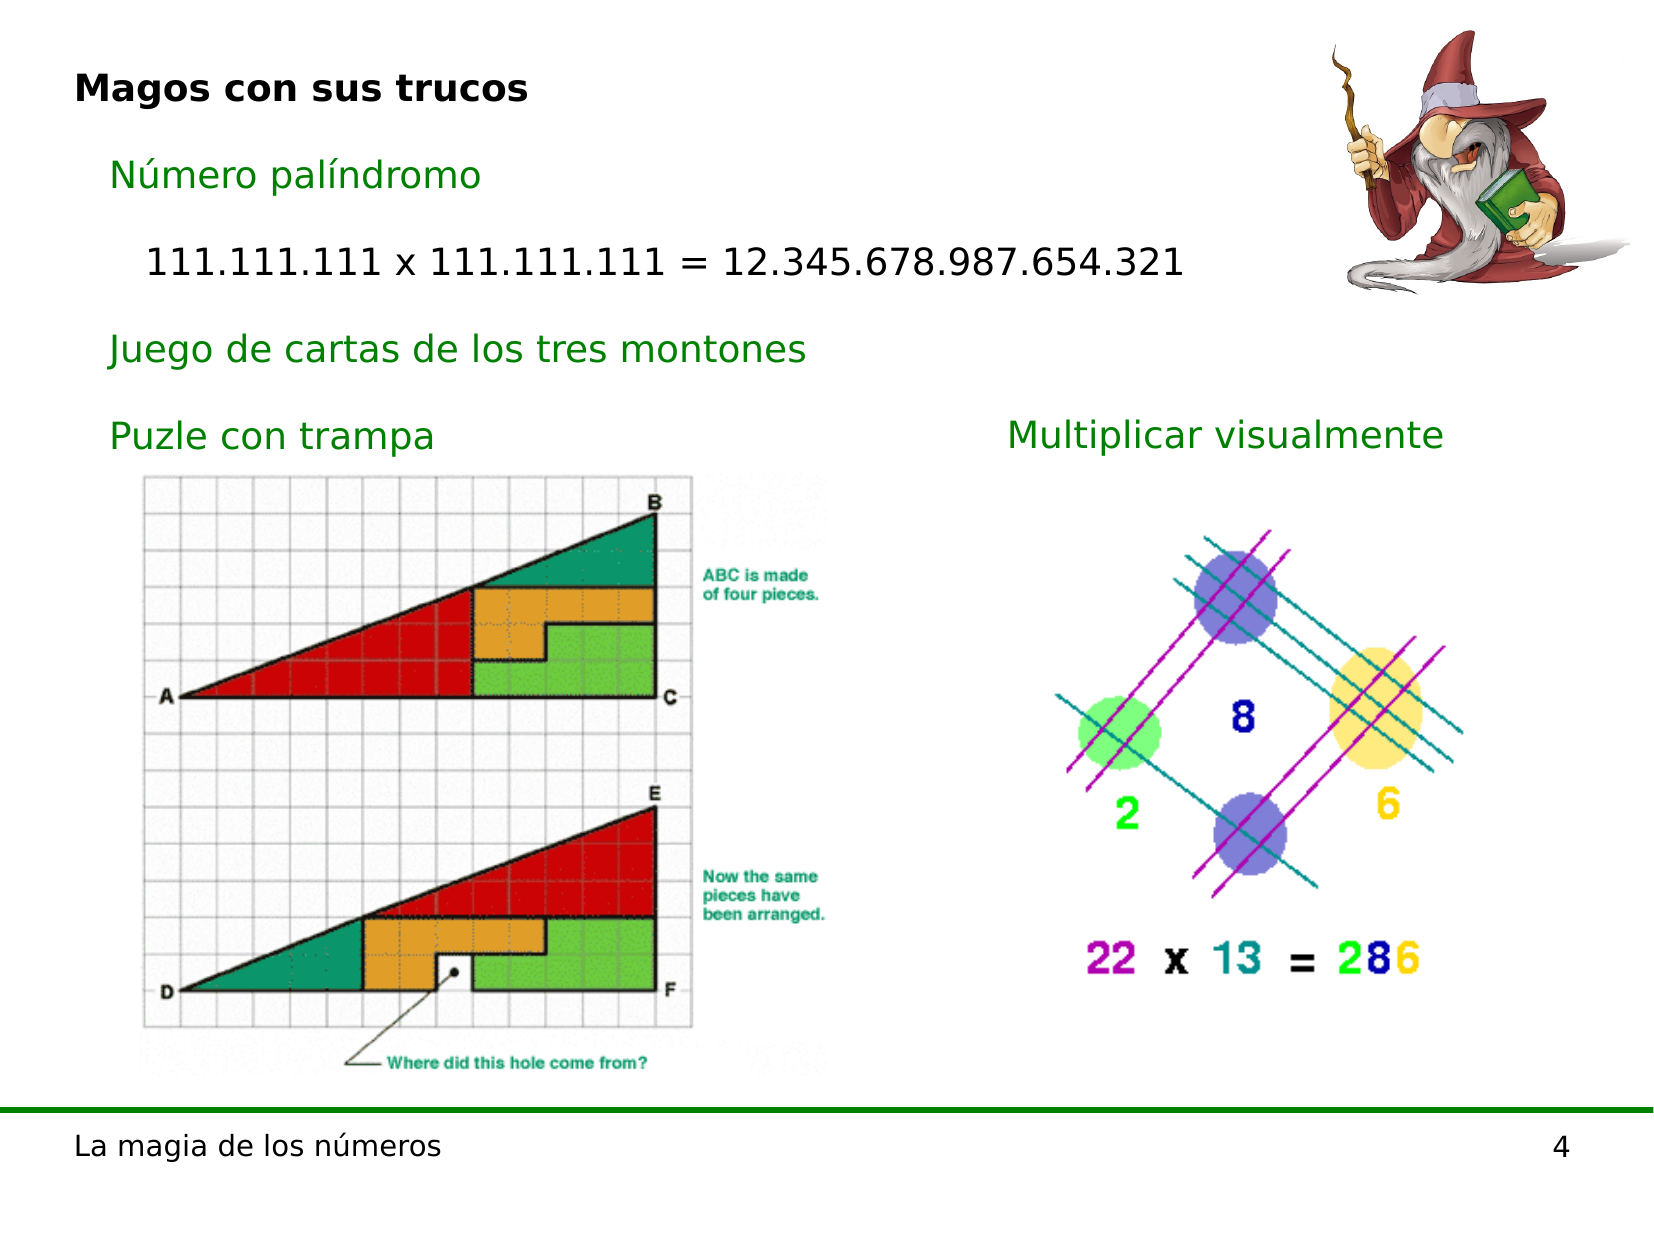

Magos con sus trucos
Número palíndromo
 111.111.111 x 111.111.111 = 12.345.678.987.654.321
Juego de cartas de los tres montones
Puzle con trampa
Multiplicar visualmente
La magia de los números
4